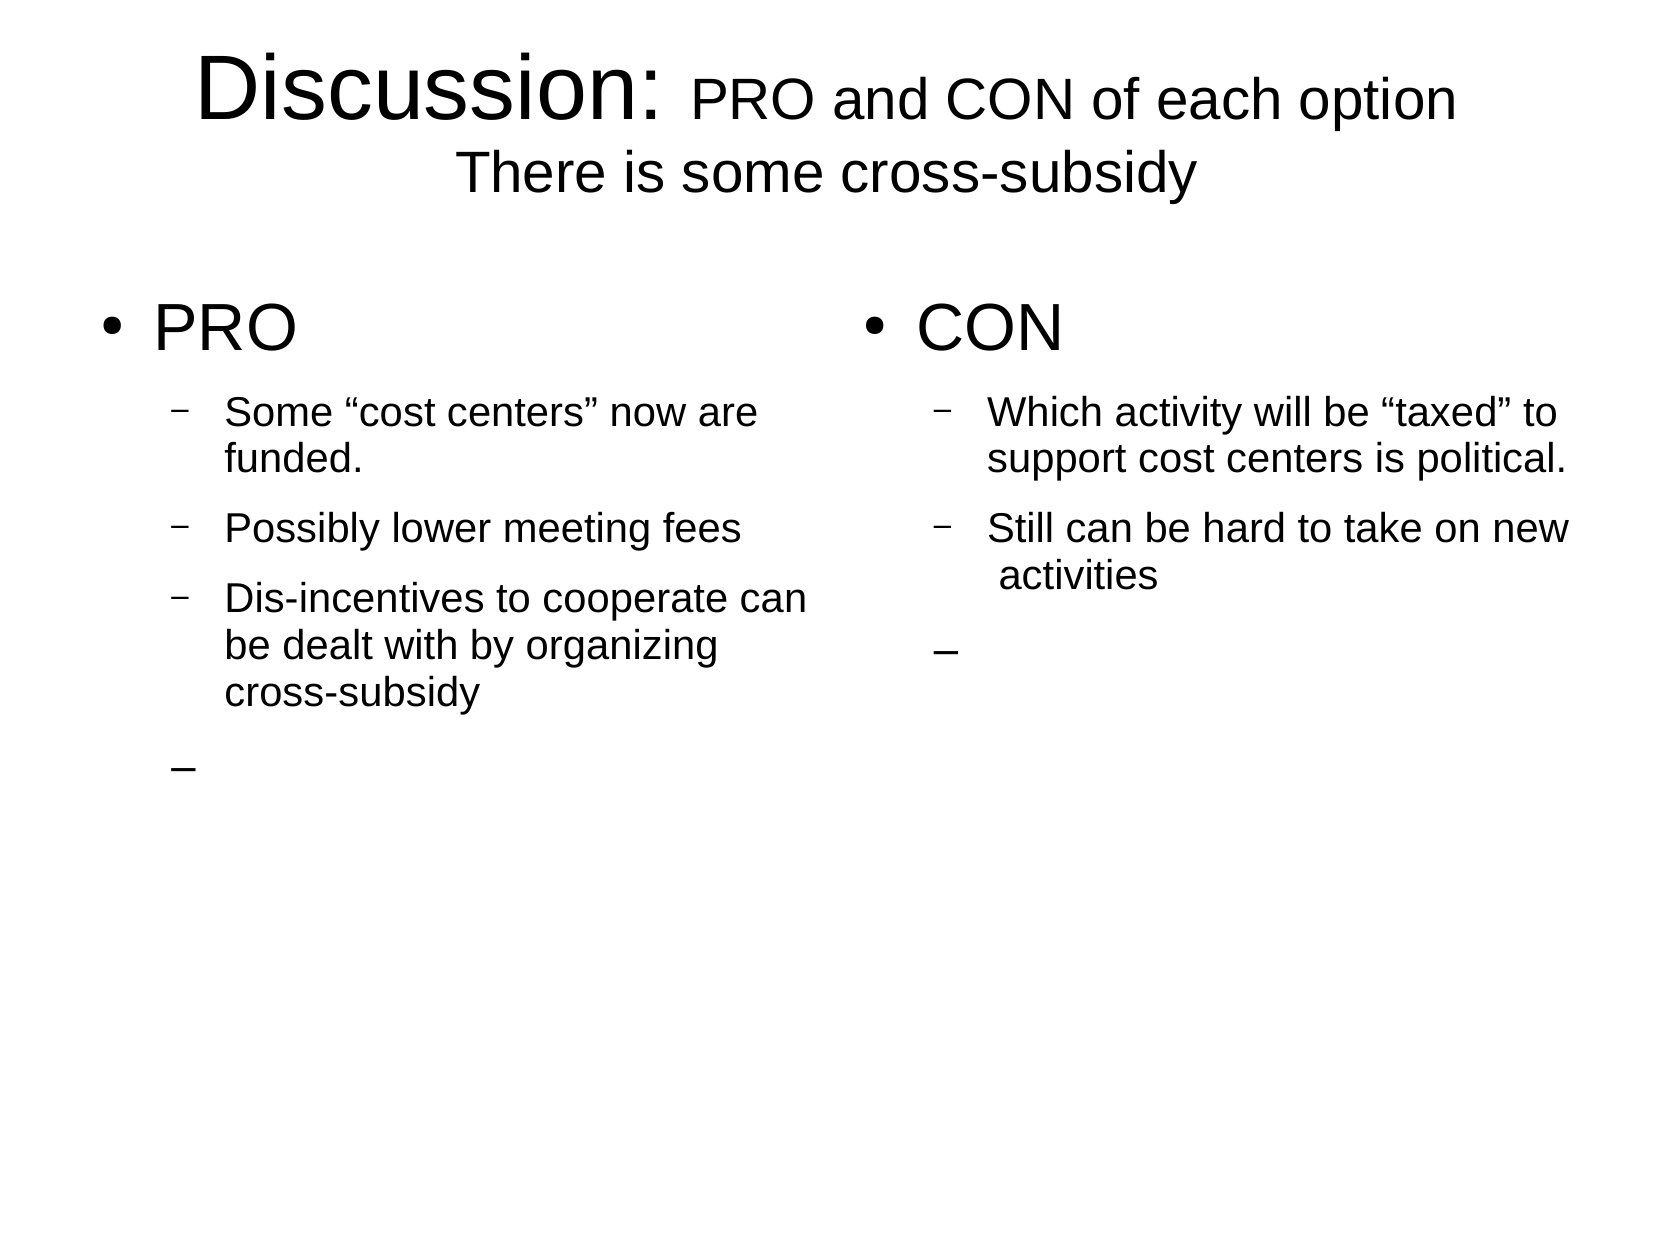

# Discussion: PRO and CON of each option There is some cross-subsidy
PRO
Some “cost centers” now are funded.
Possibly lower meeting fees
Dis-incentives to cooperate can be dealt with by organizing cross-subsidy
CON
Which activity will be “taxed” to support cost centers is political.
Still can be hard to take on new activities